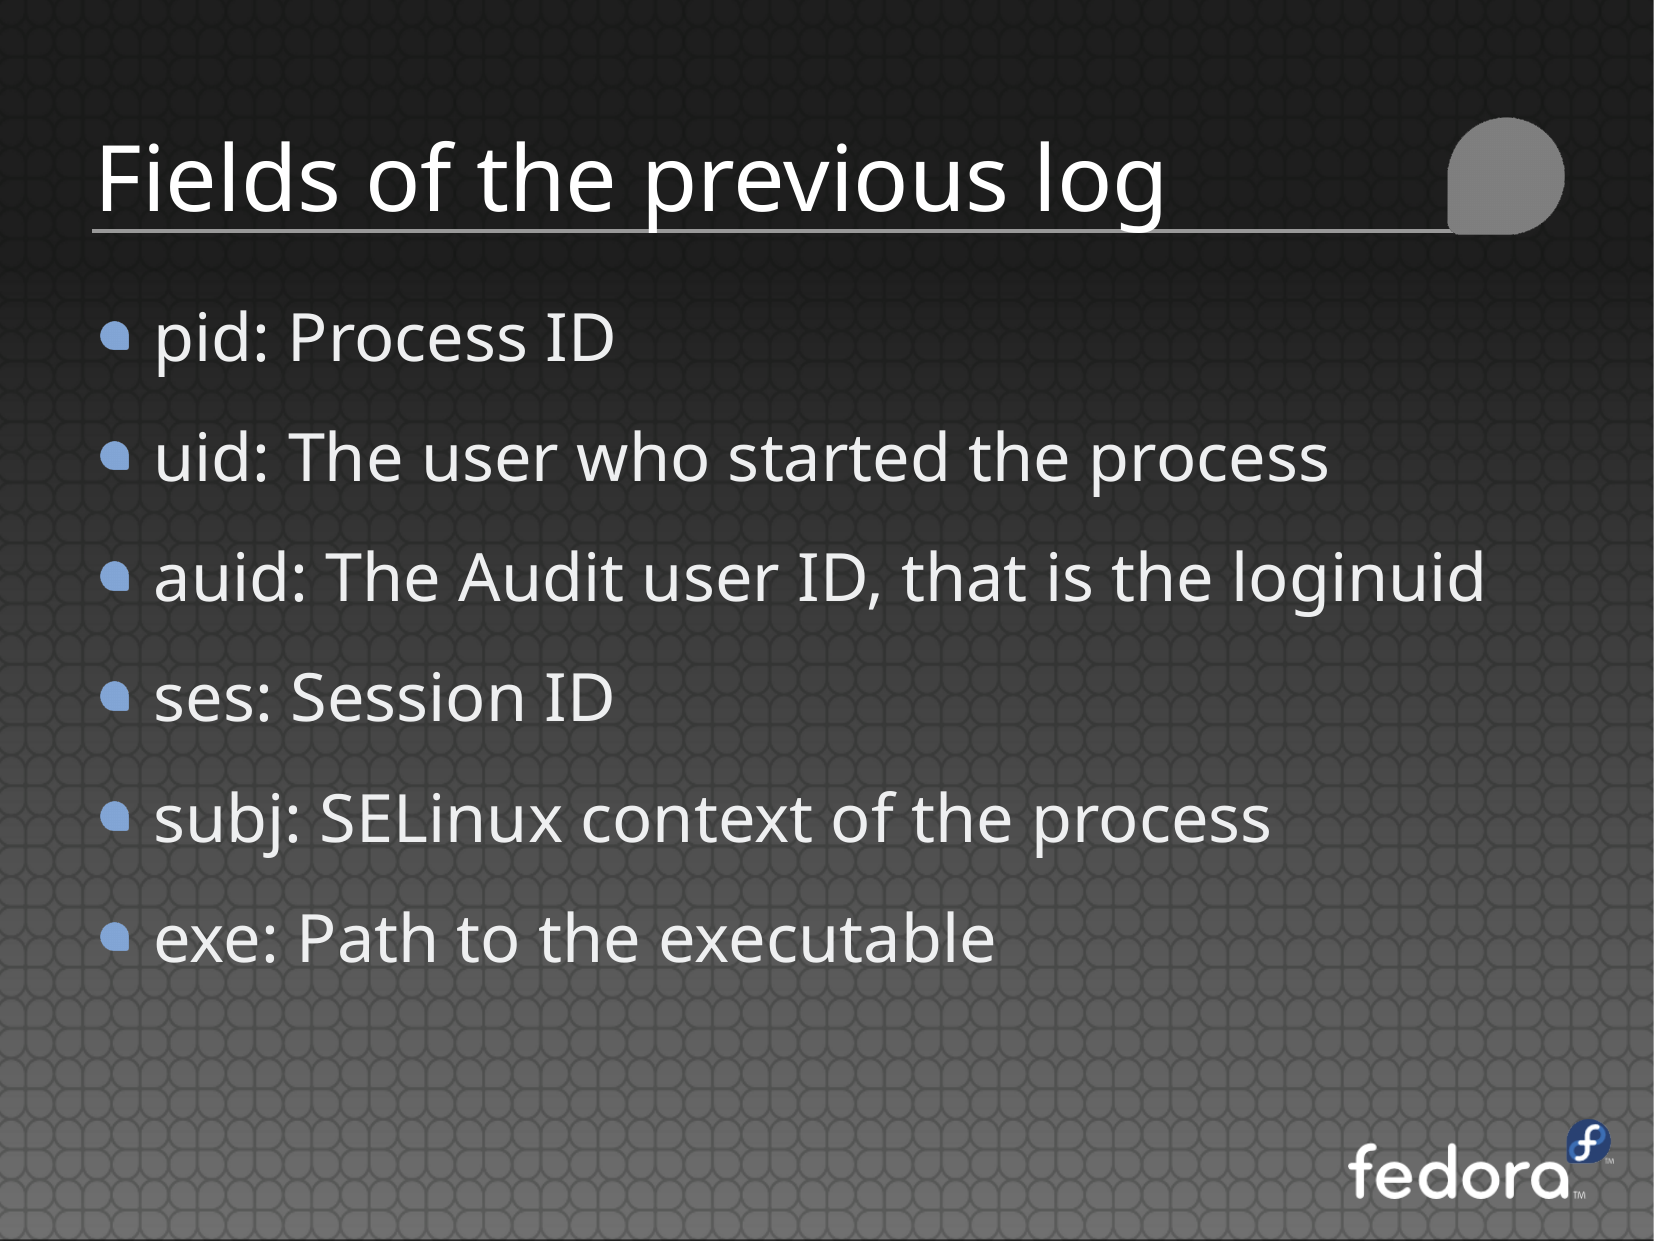

Fields of the previous log
# pid: Process ID
uid: The user who started the process
auid: The Audit user ID, that is the loginuid
ses: Session ID
subj: SELinux context of the process
exe: Path to the executable